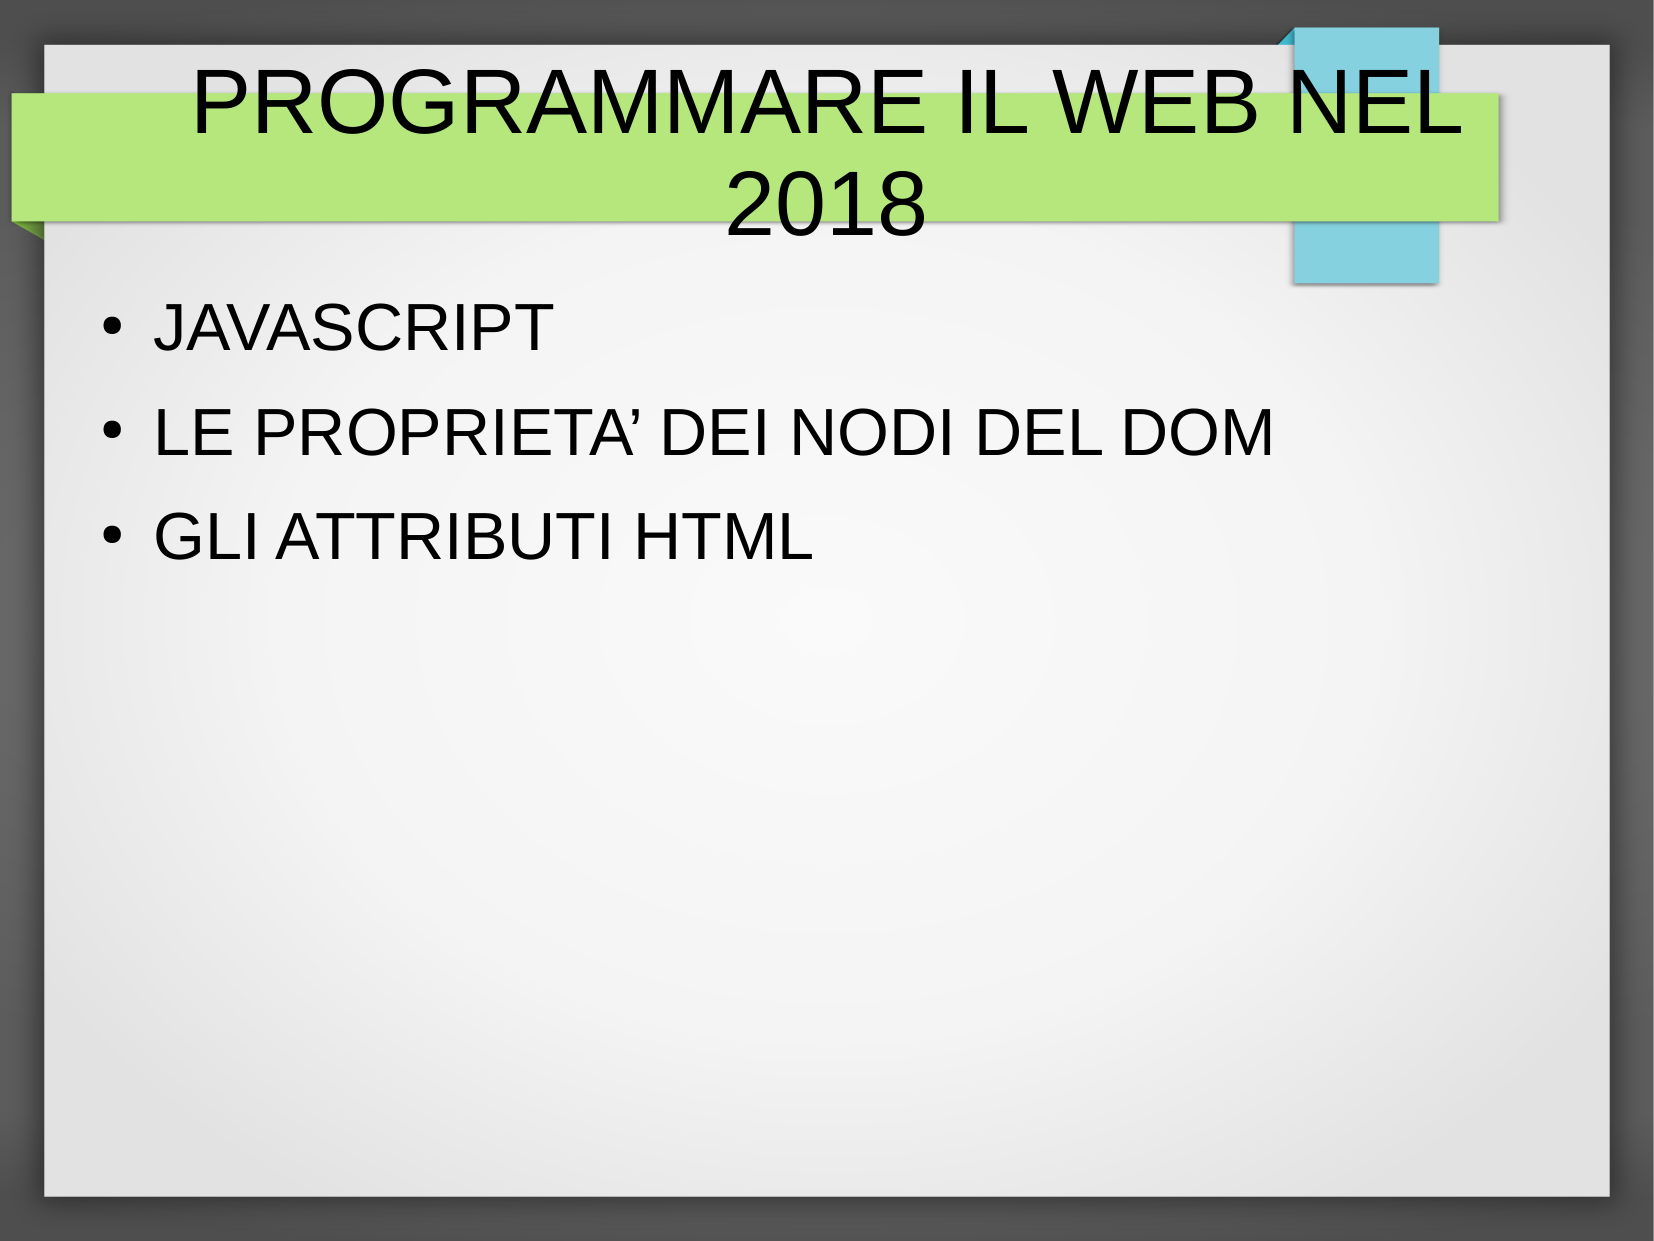

# PROGRAMMARE IL WEB NEL 2018
JAVASCRIPT
LE PROPRIETA’ DEI NODI DEL DOM
GLI ATTRIBUTI HTML